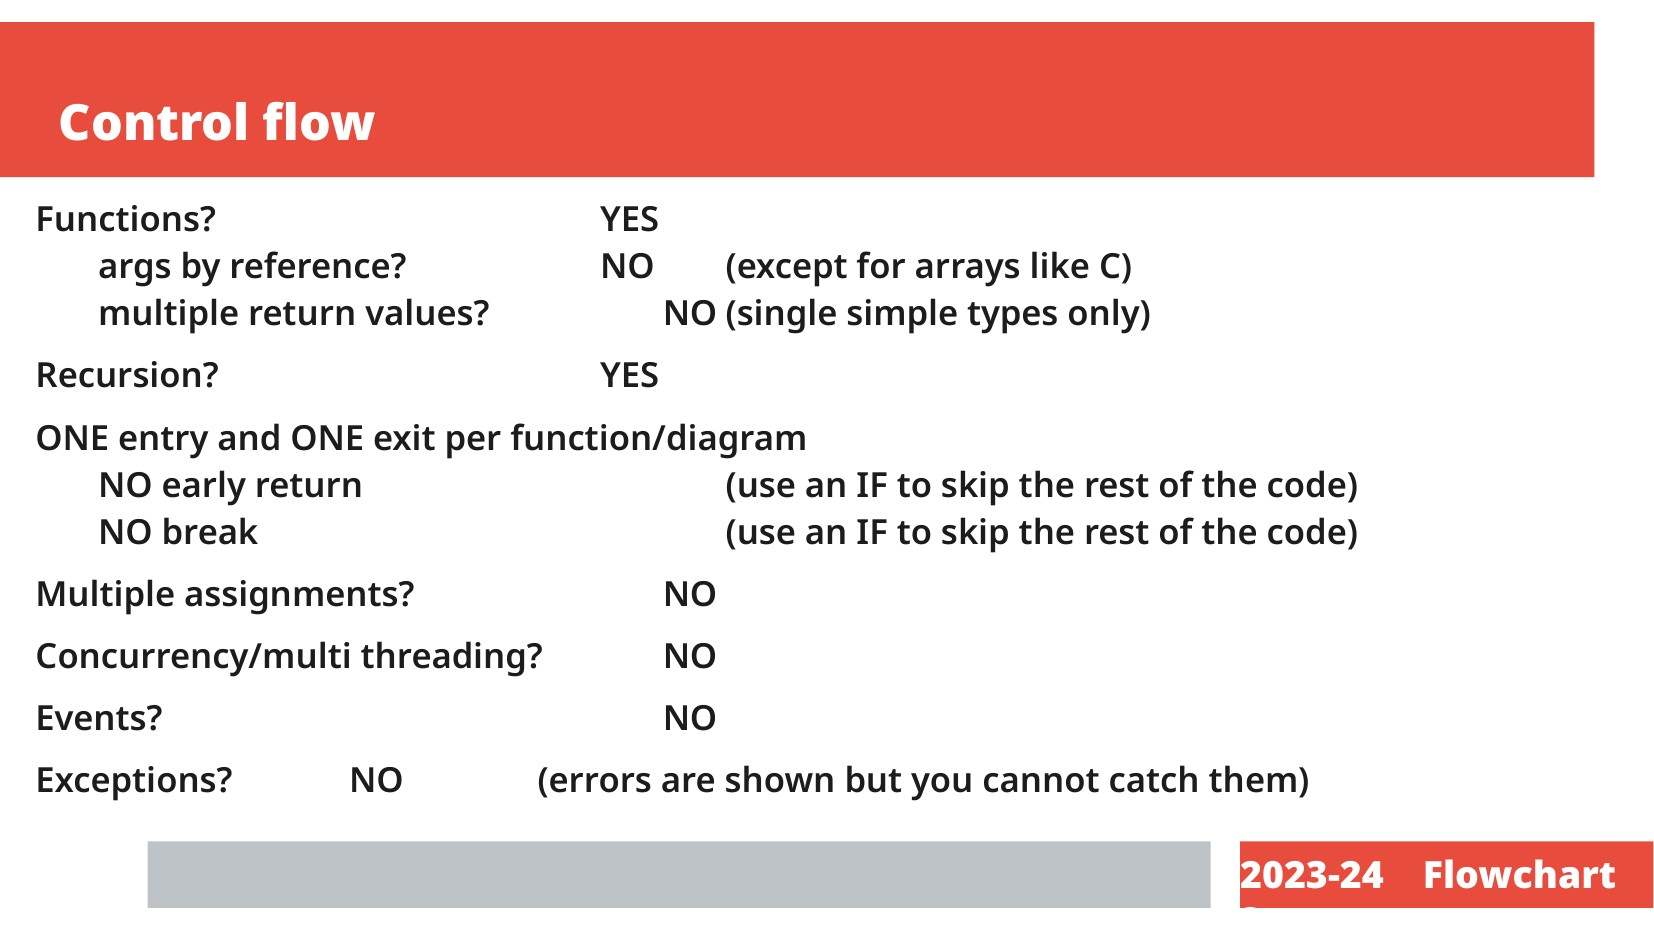

# Control flow
Functions?		 	 	 	 	 	 	YES
	args by reference?	 	 	 	NO		(except for arrays like C)
	multiple return values?	 	 	NO		(single simple types only)
Recursion?	 	 	 	 	 	 	YES
ONE entry and ONE exit per function/diagram
	NO early return	 	 	 	 	 	(use an IF to skip the rest of the code)
	NO break	 	 	 	 	 	 	 	(use an IF to skip the rest of the code)
Multiple assignments?	 	 	 	NO
Concurrency/multi threading?	 	NO
Events?	 	 	 	 	 	 	 	NO
Exceptions?							NO 	 	(errors are shown but you cannot catch them)
2023-24 Flowcharts